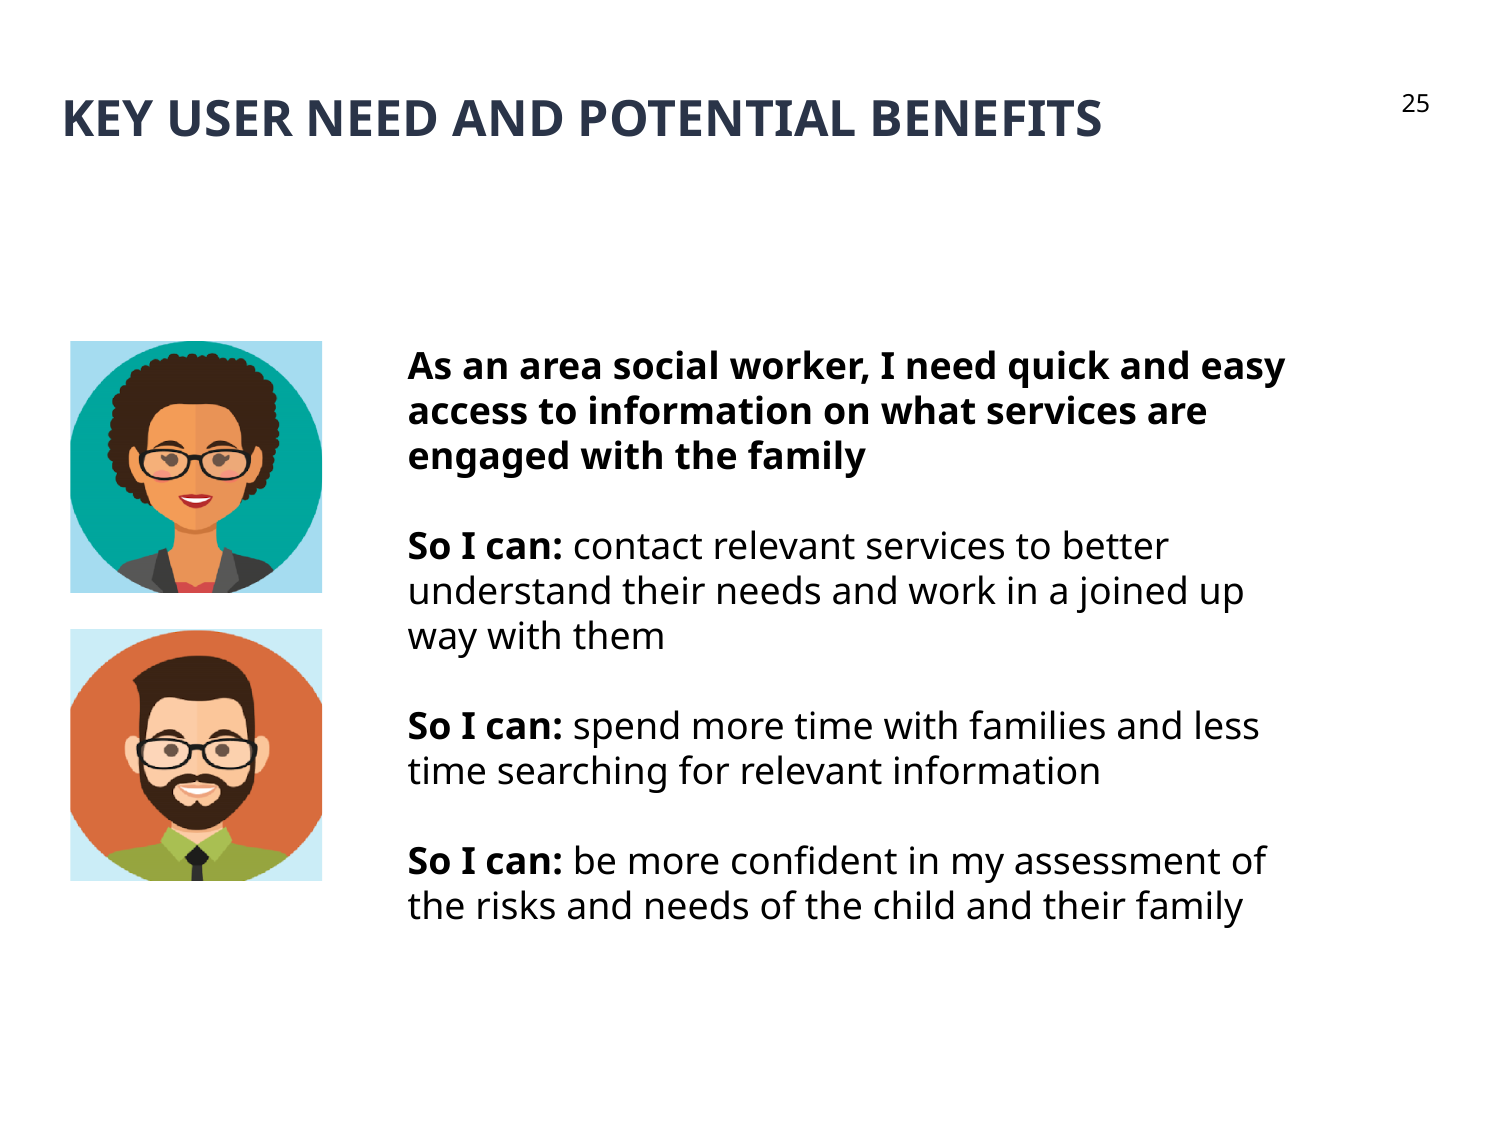

KEY USER NEED AND POTENTIAL BENEFITS
As an area social worker, I need quick and easy access to information on what services are engaged with the family
So I can: contact relevant services to better understand their needs and work in a joined up way with them
So I can: spend more time with families and less time searching for relevant information
So I can: be more confident in my assessment of the risks and needs of the child and their family